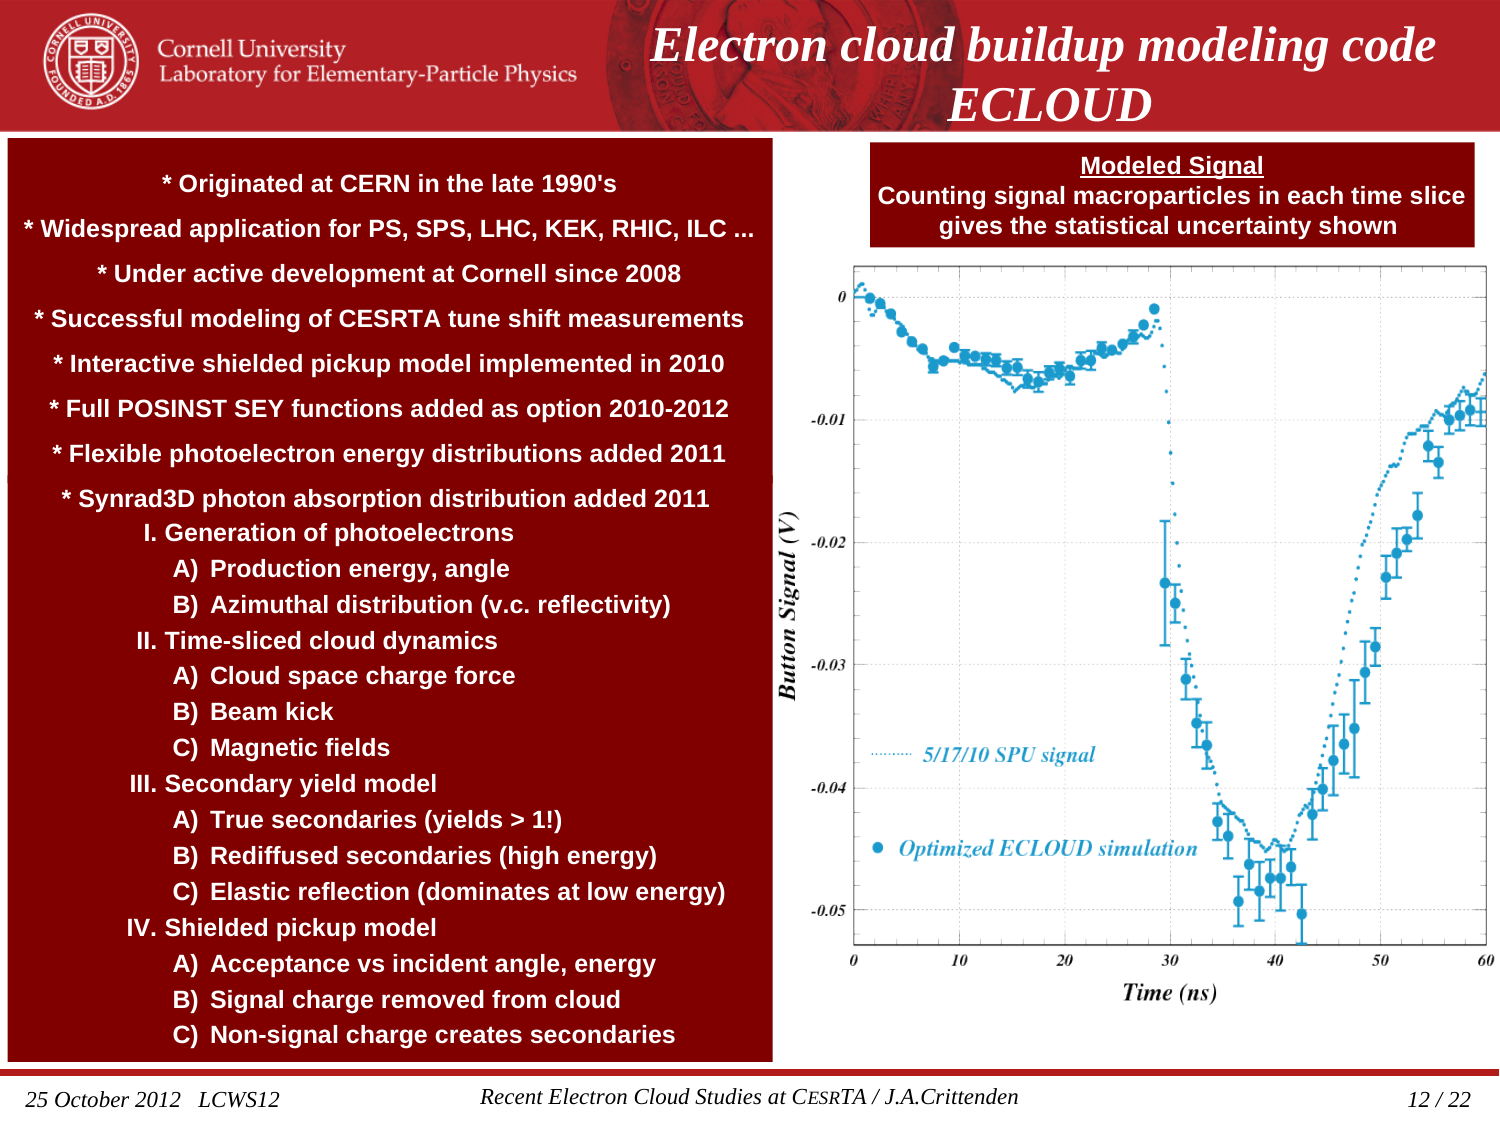

# Electron cloud buildup modeling code ECLOUD
* Originated at CERN in the late 1990's
* Widespread application for PS, SPS, LHC, KEK, RHIC, ILC ...
* Under active development at Cornell since 2008
* Successful modeling of CESRTA tune shift measurements
* Interactive shielded pickup model implemented in 2010
* Full POSINST SEY functions added as option 2010-2012
* Flexible photoelectron energy distributions added 2011
* Synrad3D photon absorption distribution added 2011
Modeled Signal
Counting signal macroparticles in each time slice
gives the statistical uncertainty shown
 Generation of photoelectrons
Production energy, angle
Azimuthal distribution (v.c. reflectivity)
 Time-sliced cloud dynamics
Cloud space charge force
Beam kick
Magnetic fields
 Secondary yield model
True secondaries (yields > 1!)
Rediffused secondaries (high energy)
Elastic reflection (dominates at low energy)
 Shielded pickup model
Acceptance vs incident angle, energy
Signal charge removed from cloud
Non-signal charge creates secondaries